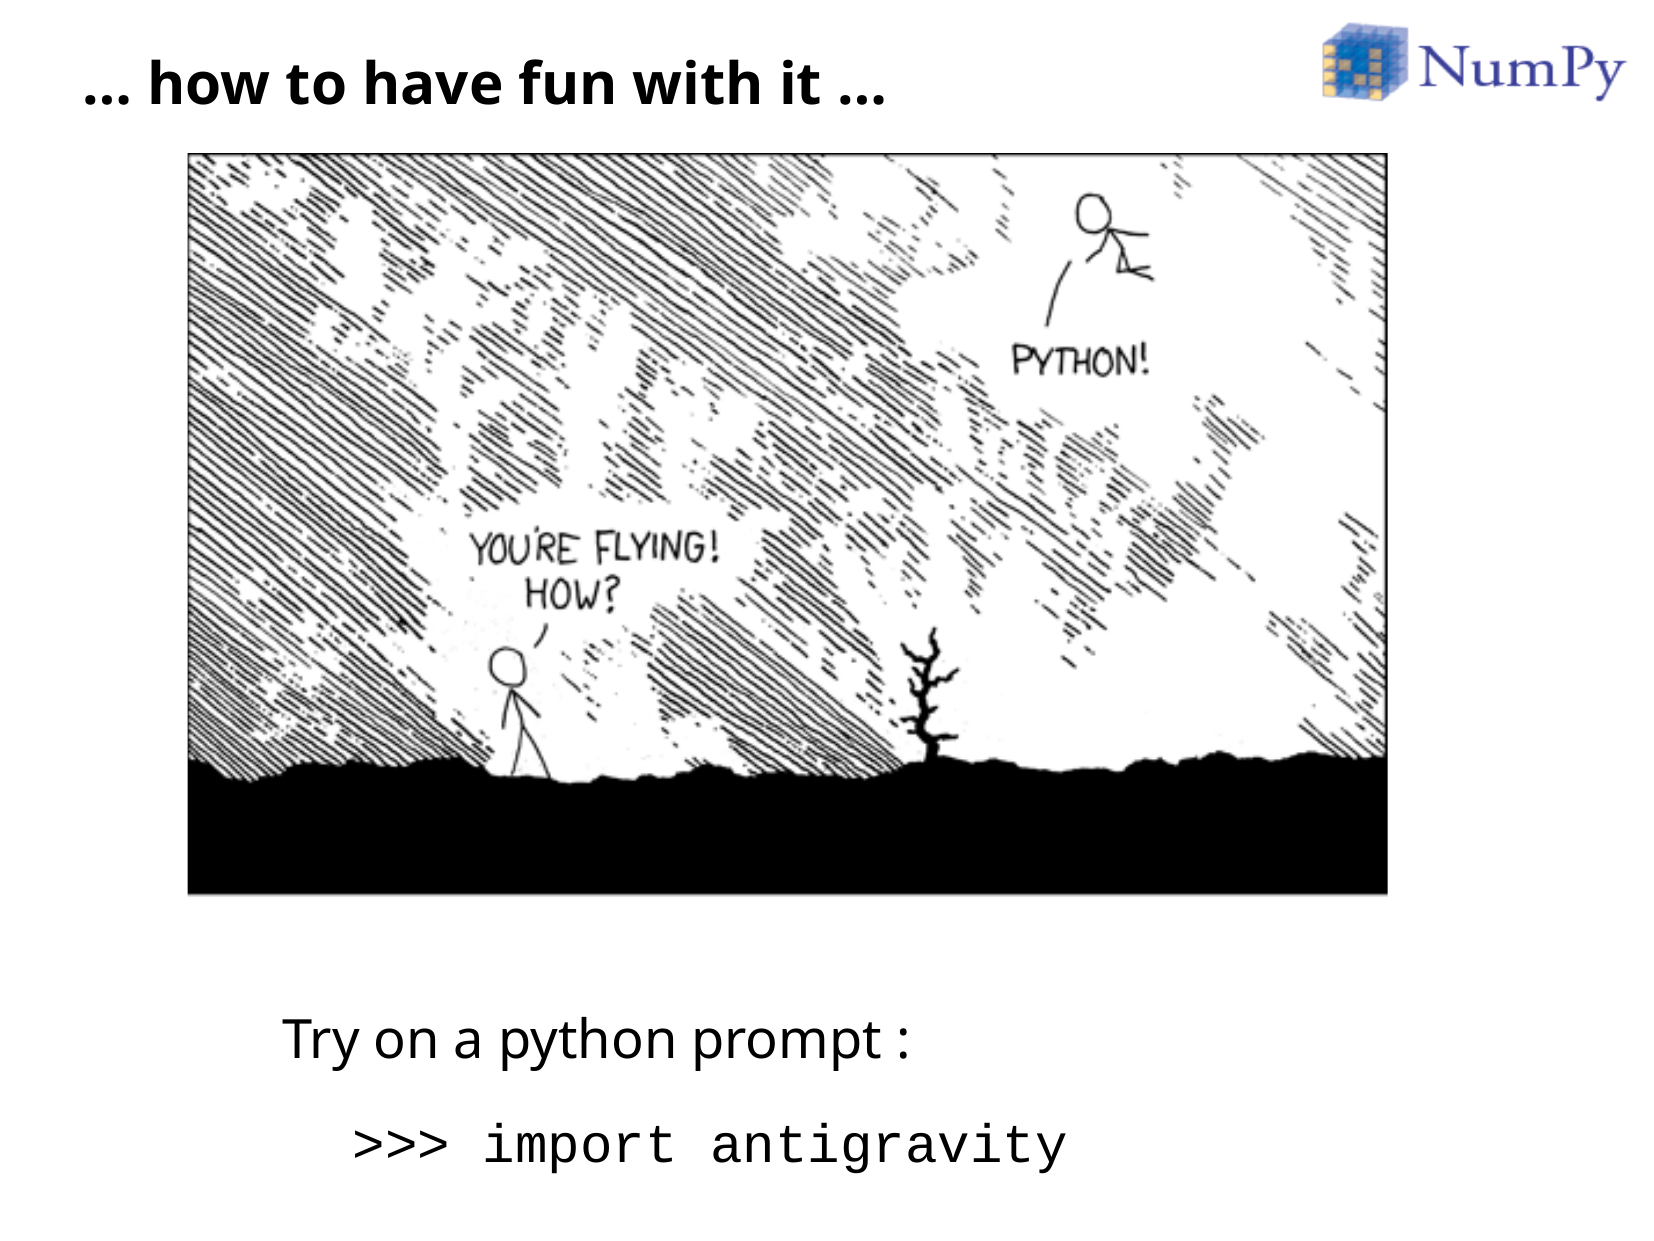

# … how to have fun with it …
Try on a python prompt :
>>> import antigravity